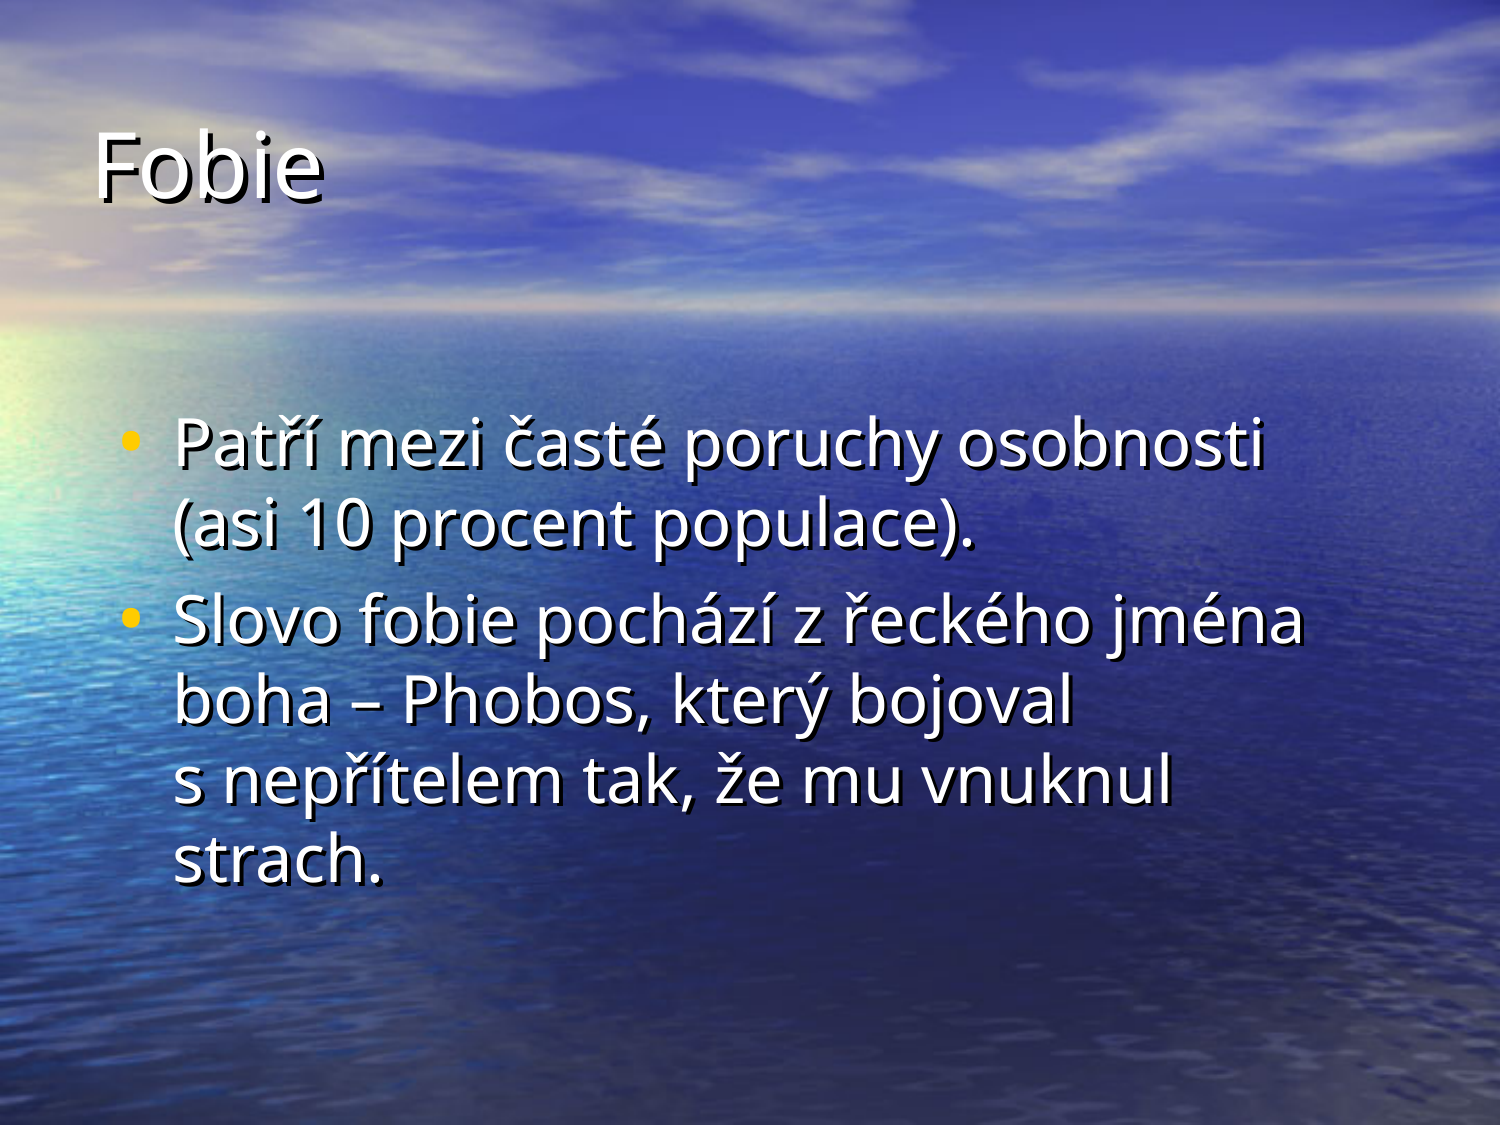

# Fobie
Patří mezi časté poruchy osobnosti (asi 10 procent populace).
Slovo fobie pochází z řeckého jména boha – Phobos, který bojoval s nepřítelem tak, že mu vnuknul strach.